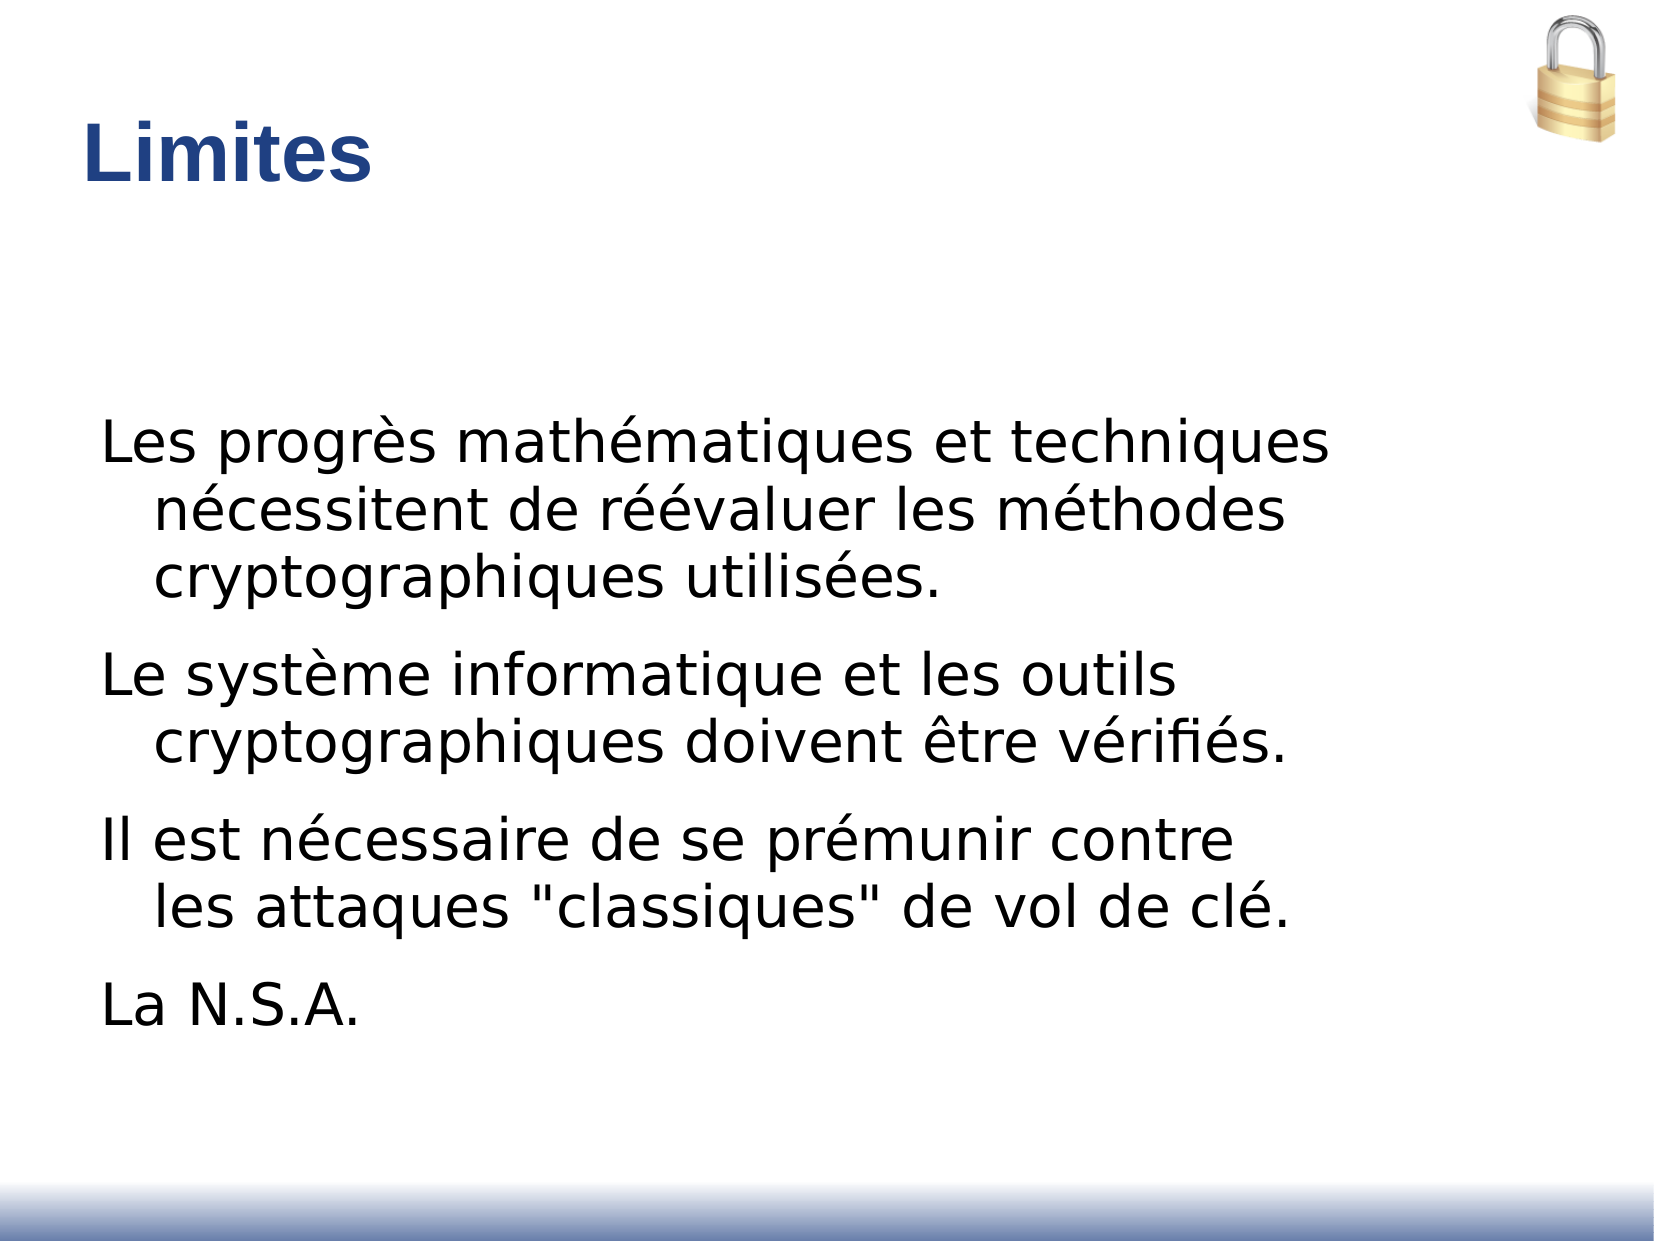

# Limites
Les progrès mathématiques et techniques nécessitent de réévaluer les méthodes cryptographiques utilisées.
Le système informatique et les outils cryptographiques doivent être vérifiés.
Il est nécessaire de se prémunir contre
les attaques "classiques" de vol de clé.
La N.S.A.